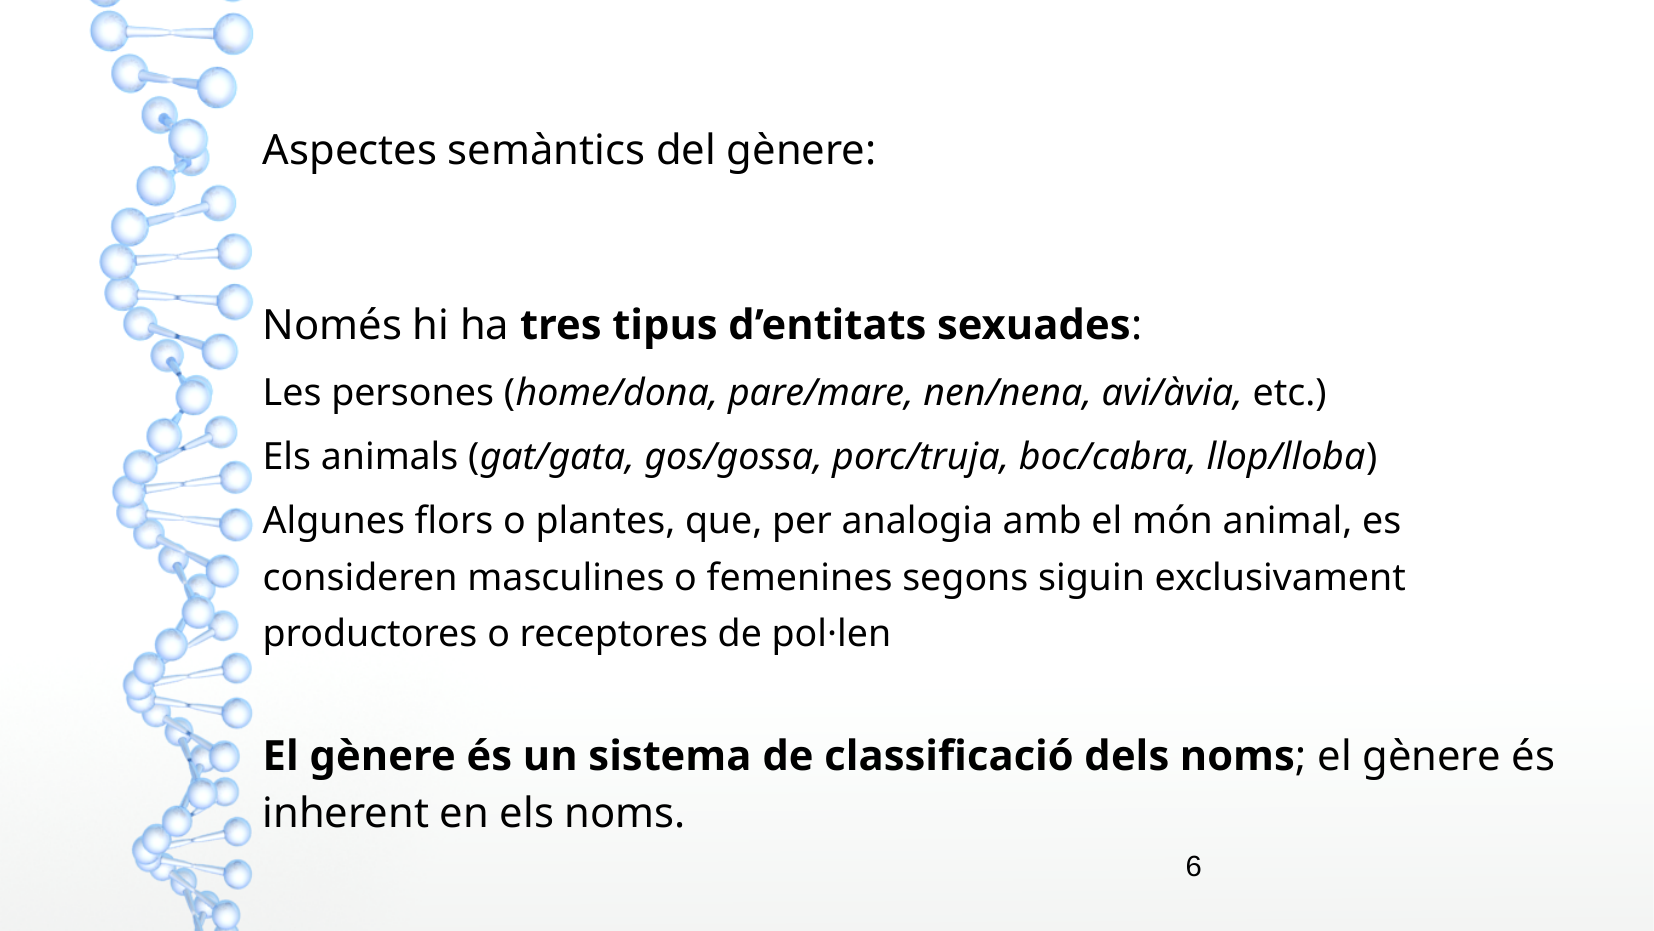

Aspectes semàntics del gènere:
Només hi ha tres tipus d’entitats sexuades:
Les persones (home/dona, pare/mare, nen/nena, avi/àvia, etc.)
Els animals (gat/gata, gos/gossa, porc/truja, boc/cabra, llop/lloba)
Algunes flors o plantes, que, per analogia amb el món animal, es consideren masculines o femenines segons siguin exclusivament productores o receptores de pol·len
El gènere és un sistema de classificació dels noms; el gènere és inherent en els noms.